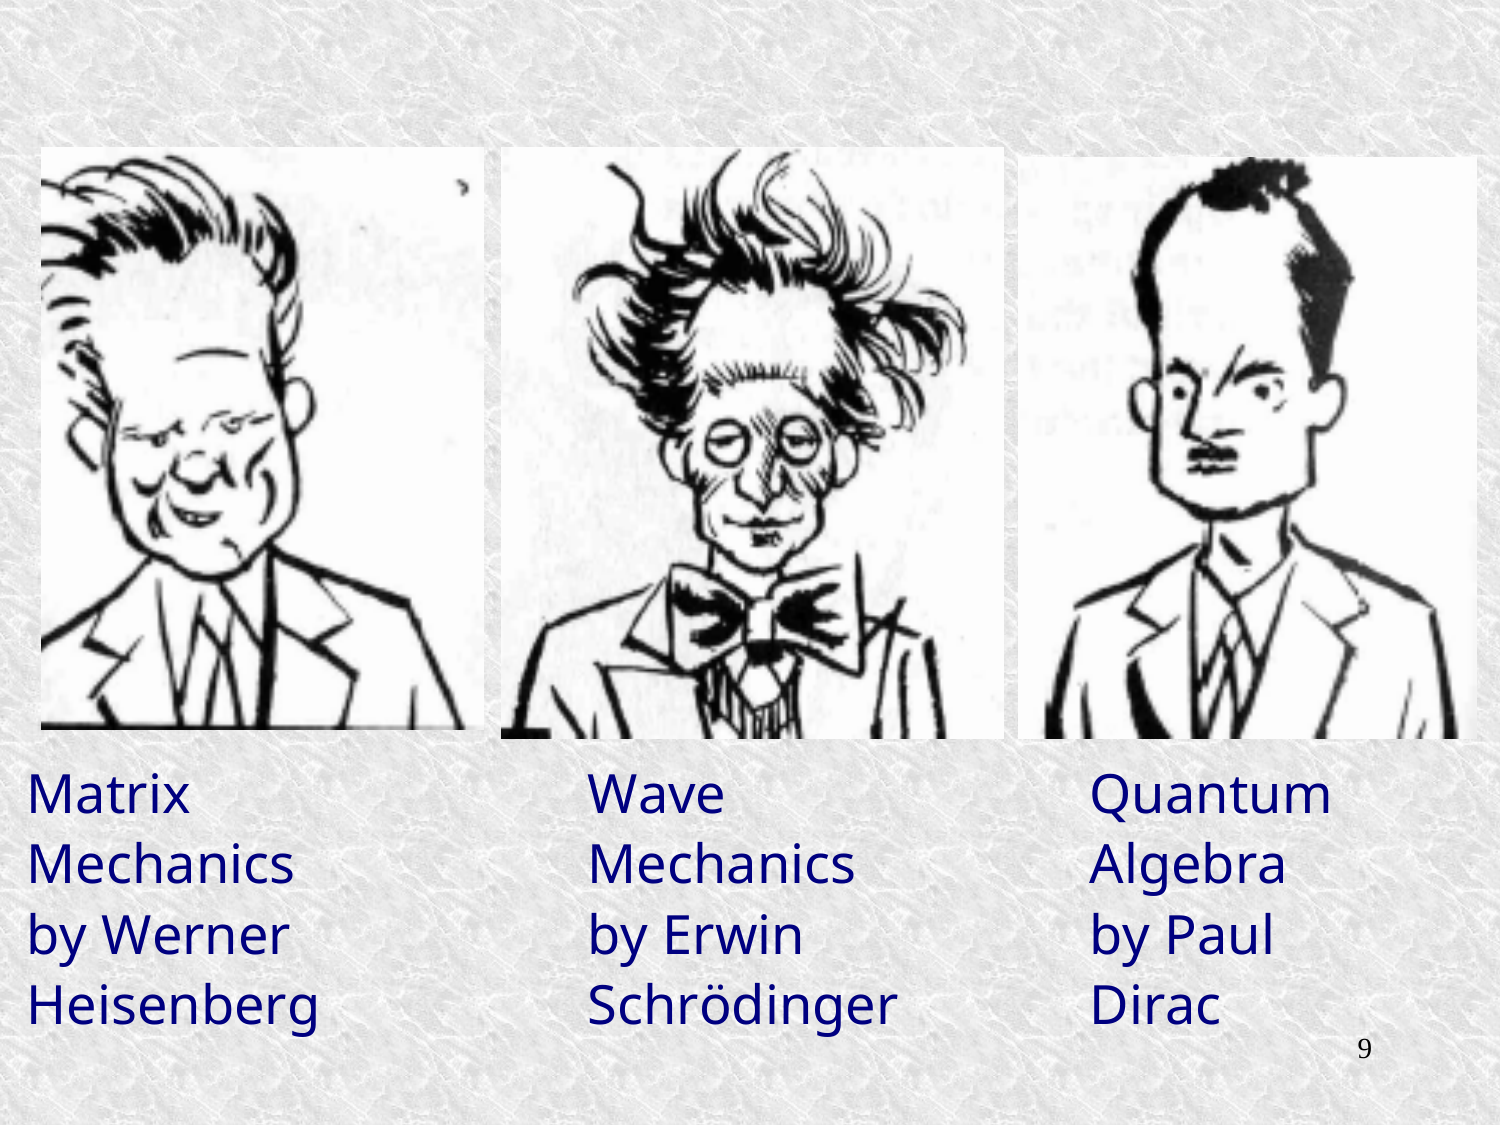

Matrix
Mechanics
by Werner
Heisenberg
Wave
Mechanics
by Erwin
Schrödinger
Quantum
Algebra
by Paul
Dirac
9